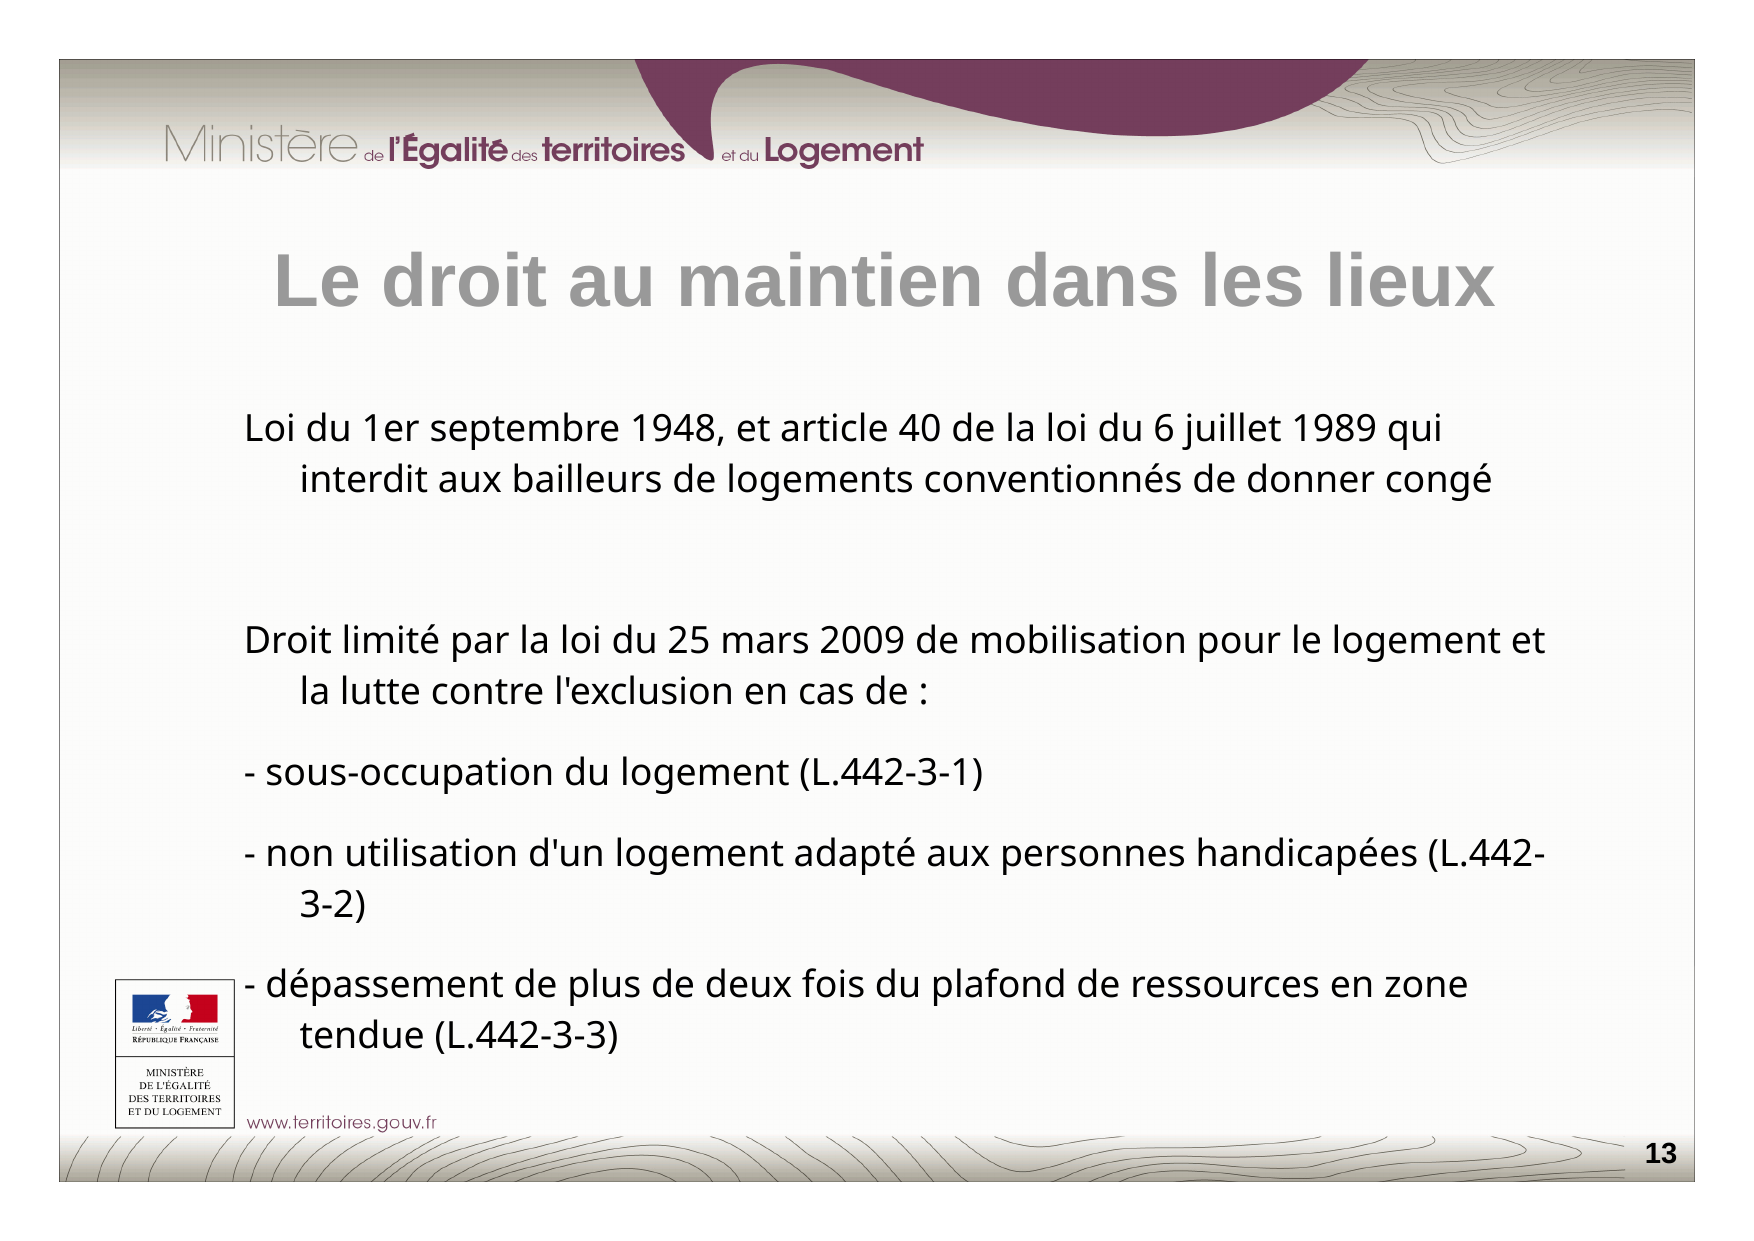

# Le droit au maintien dans les lieux
Loi du 1er septembre 1948, et article 40 de la loi du 6 juillet 1989 qui interdit aux bailleurs de logements conventionnés de donner congé
Droit limité par la loi du 25 mars 2009 de mobilisation pour le logement et la lutte contre l'exclusion en cas de :
- sous-occupation du logement (L.442-3-1)
- non utilisation d'un logement adapté aux personnes handicapées (L.442-3-2)
- dépassement de plus de deux fois du plafond de ressources en zone tendue (L.442-3-3)